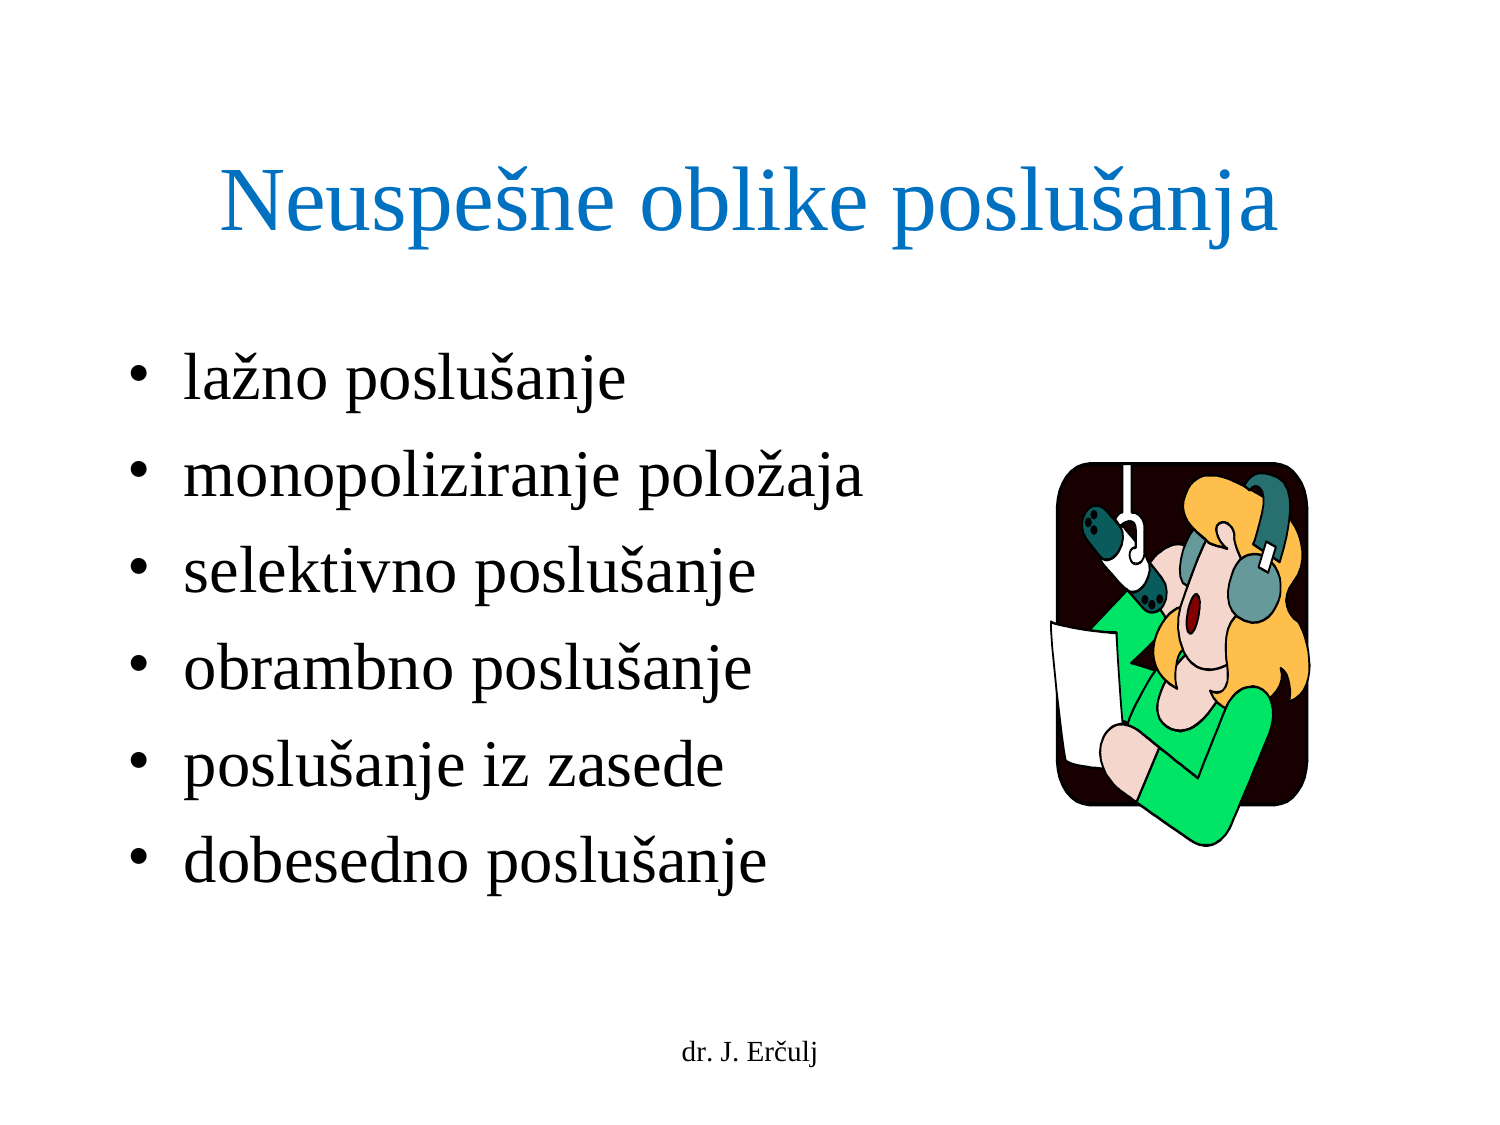

# Neuspešne oblike poslušanja
lažno poslušanje
monopoliziranje položaja
selektivno poslušanje
obrambno poslušanje
poslušanje iz zasede
dobesedno poslušanje
dr. J. Erčulj